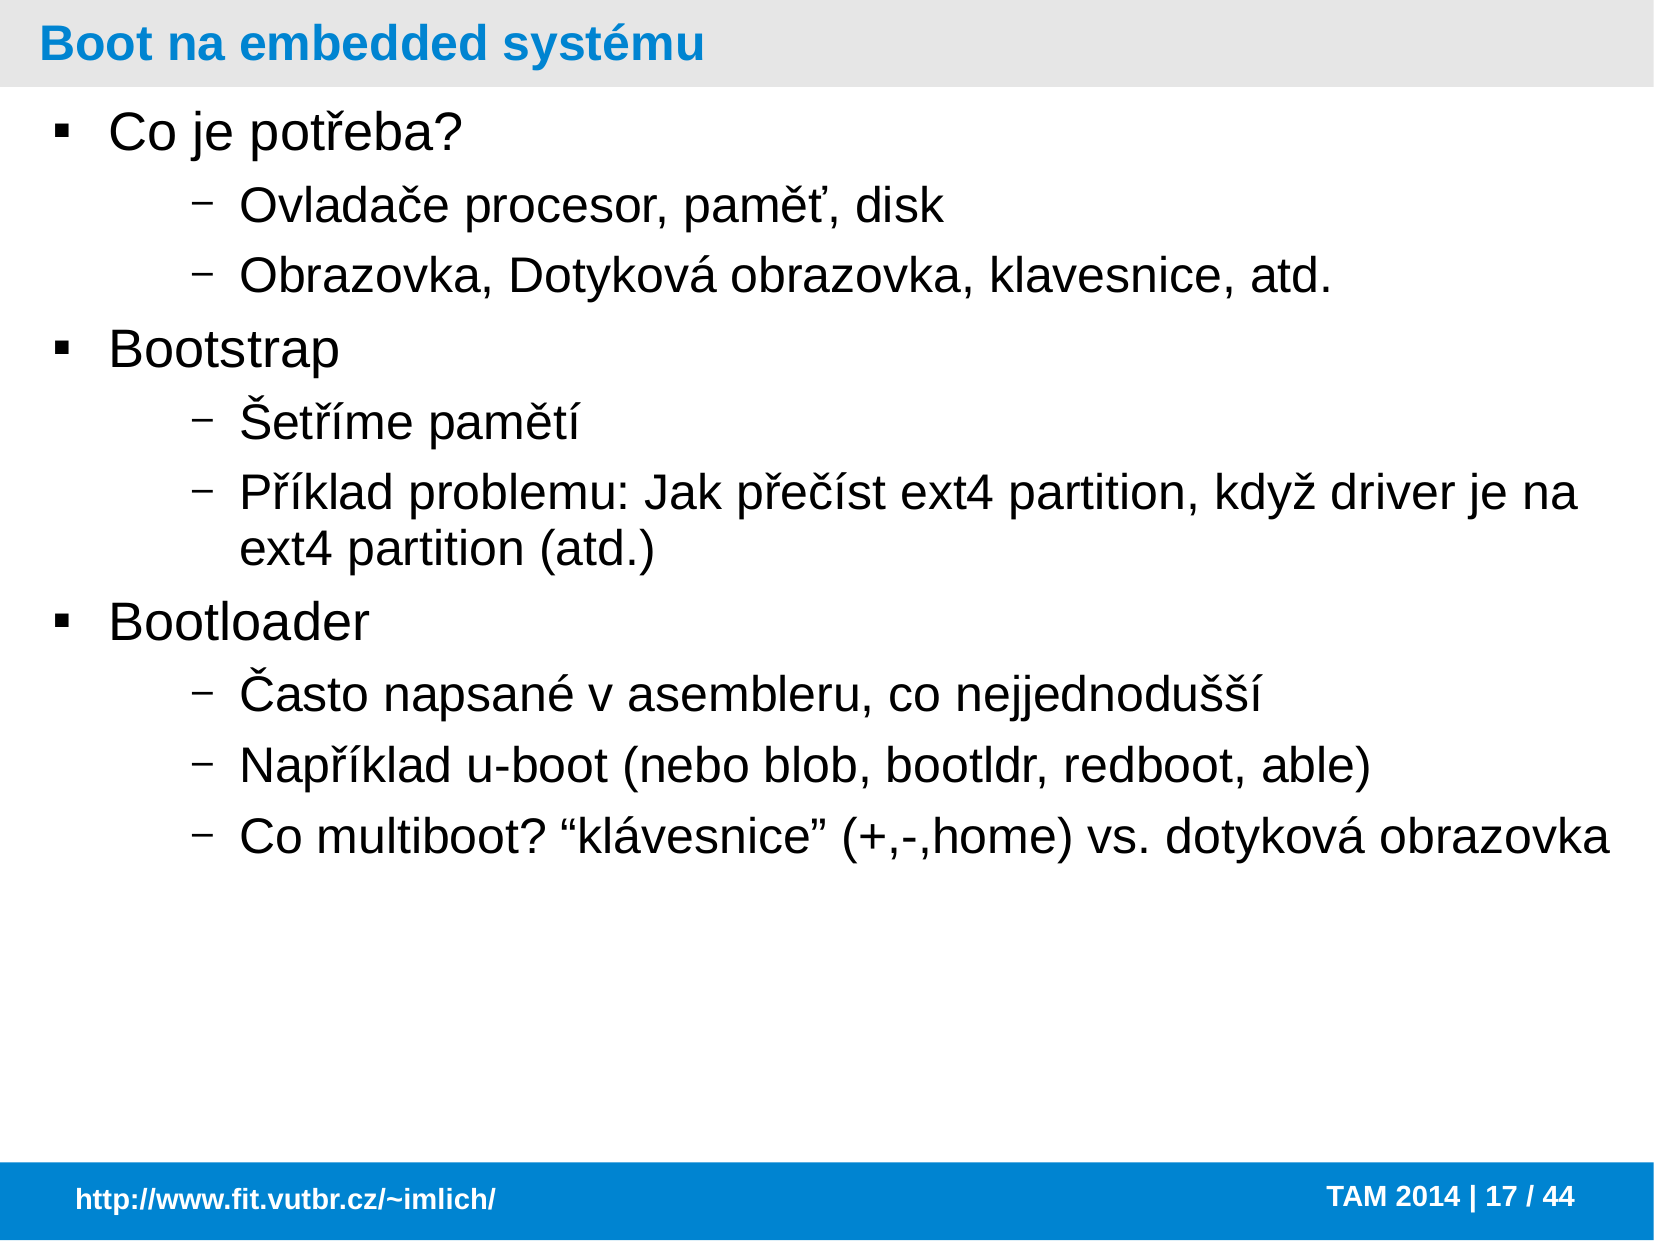

# Boot na embedded systému
Co je potřeba?
Ovladače procesor, paměť, disk
Obrazovka, Dotyková obrazovka, klavesnice, atd.
Bootstrap
Šetříme pamětí
Příklad problemu: Jak přečíst ext4 partition, když driver je na ext4 partition (atd.)
Bootloader
Často napsané v asembleru, co nejjednodušší
Například u-boot (nebo blob, bootldr, redboot, able)
Co multiboot? “klávesnice” (+,-,home) vs. dotyková obrazovka